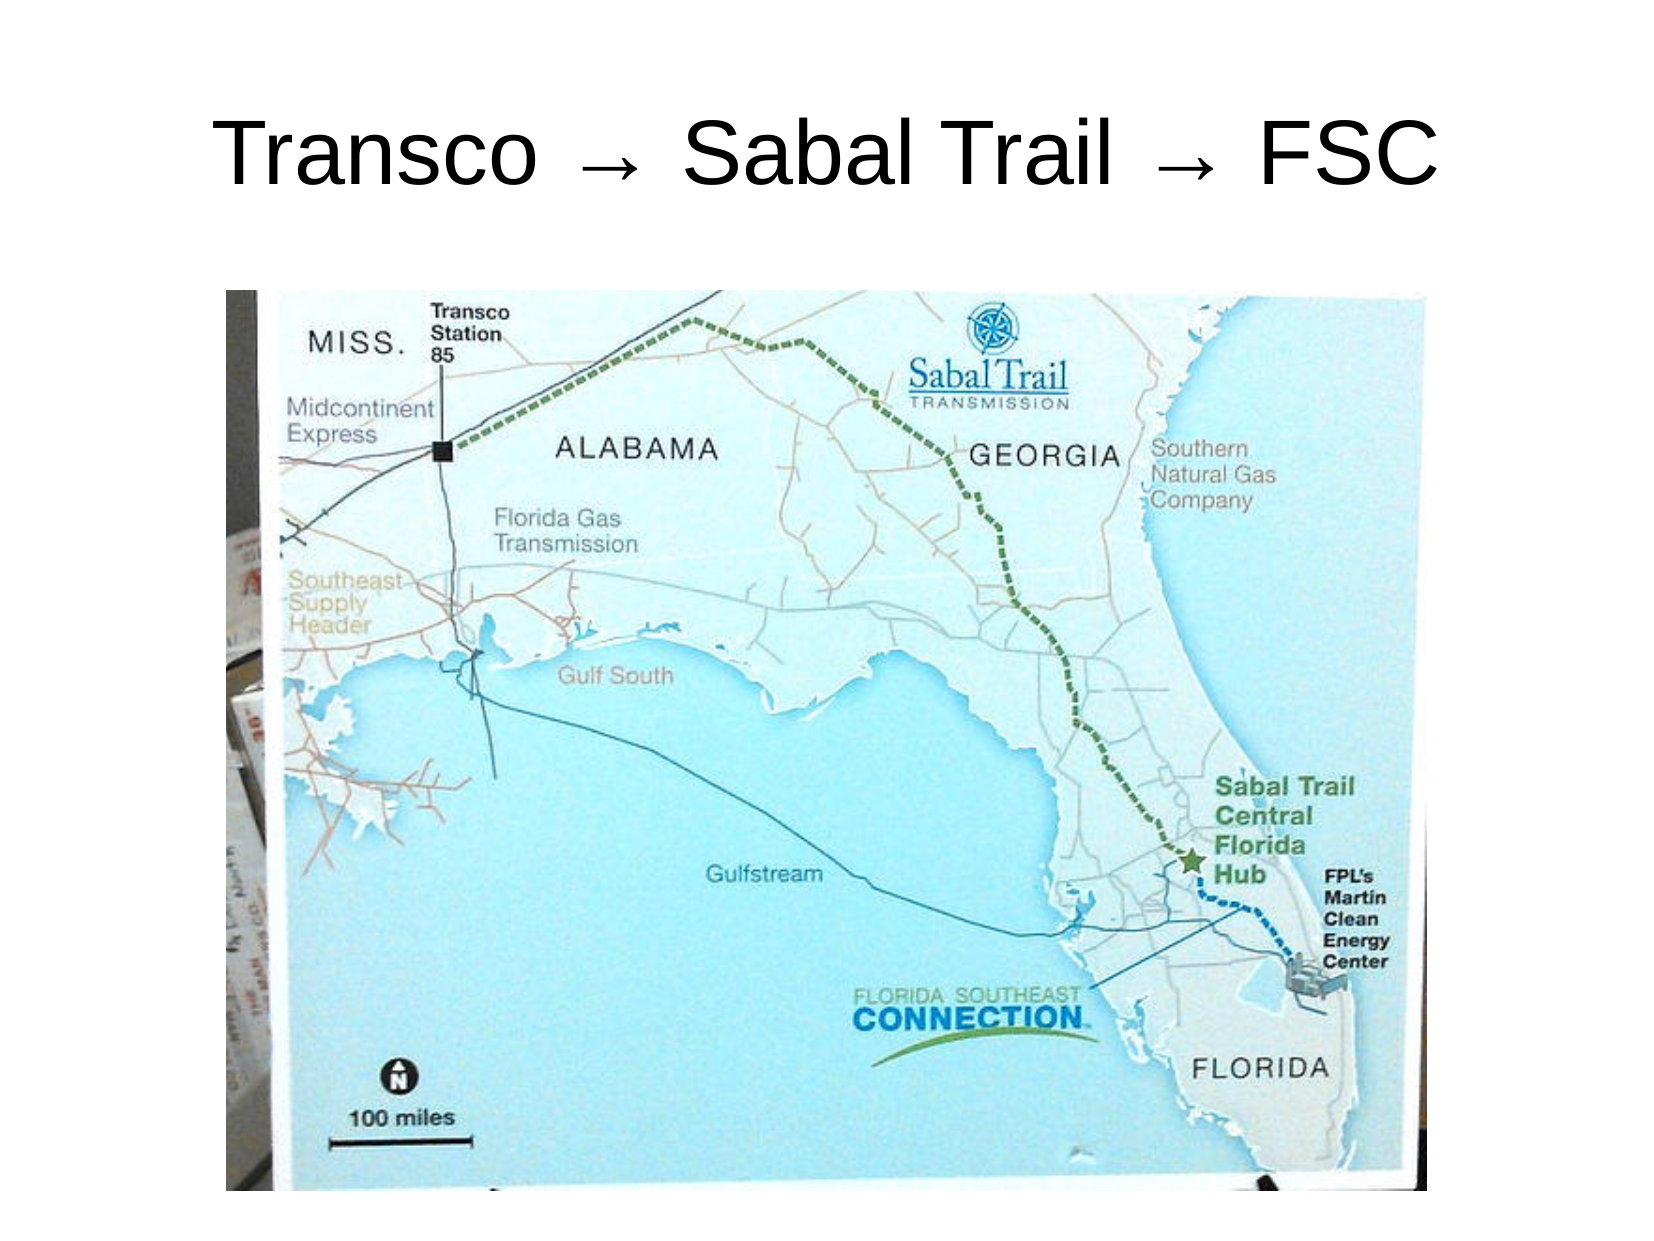

# Transco → Sabal Trail → FSC